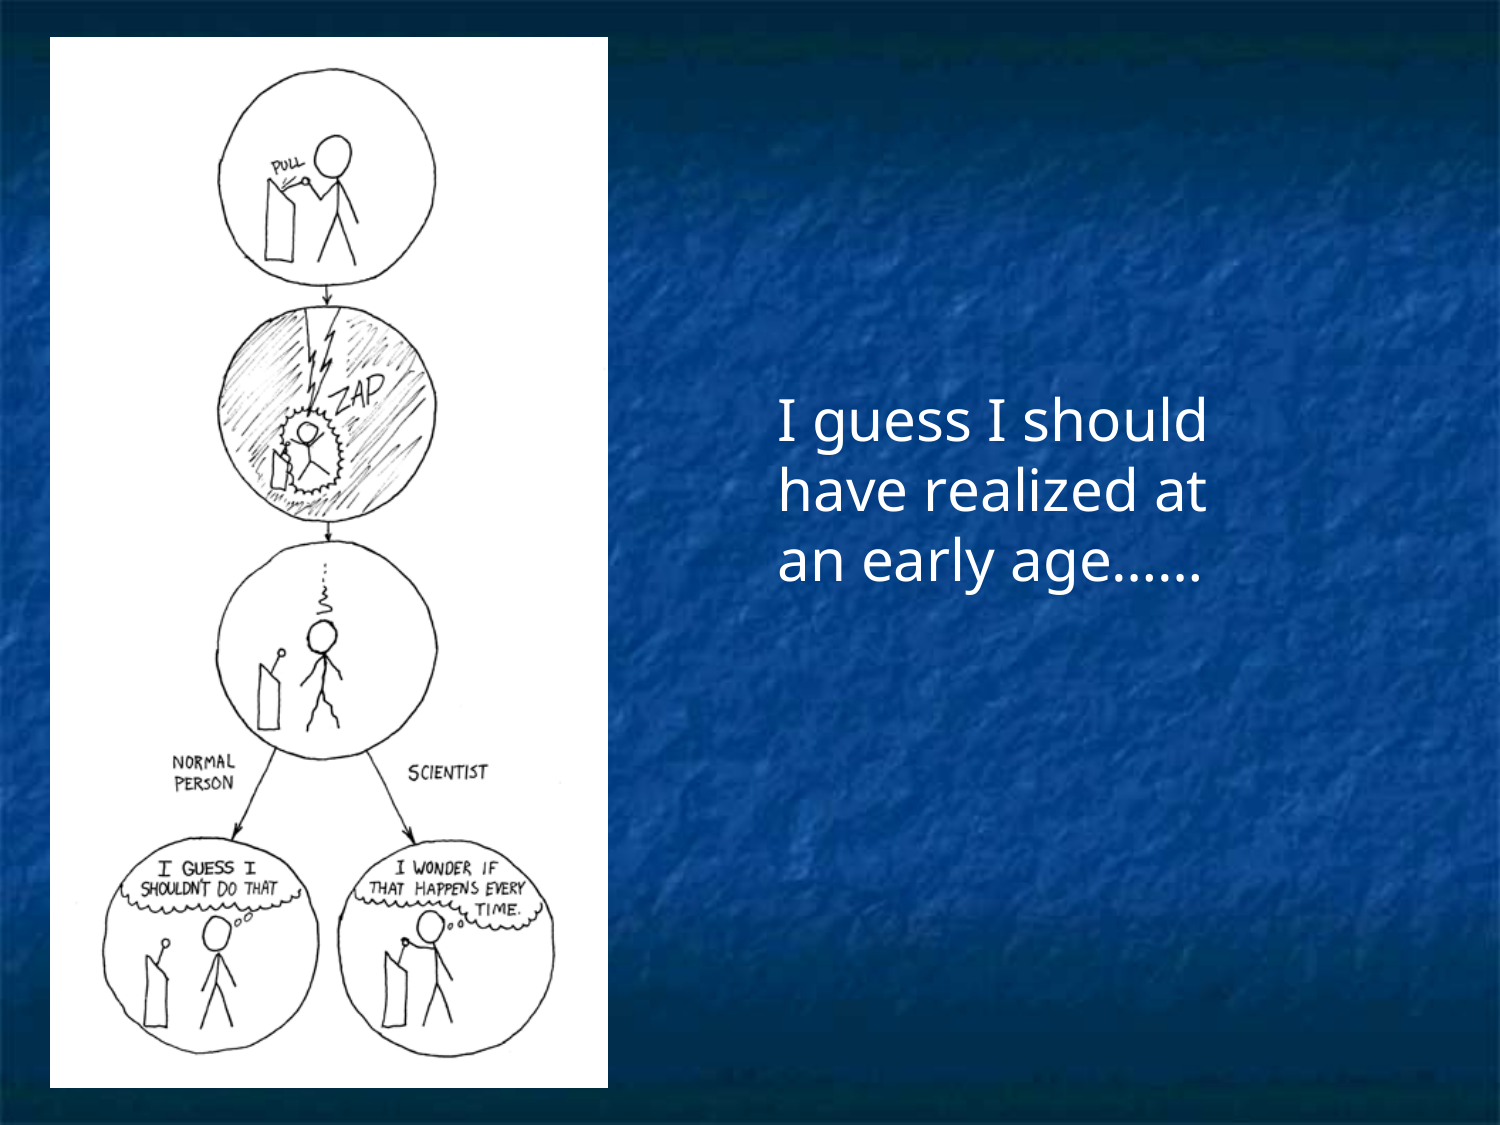

I guess I should have realized at an early age……